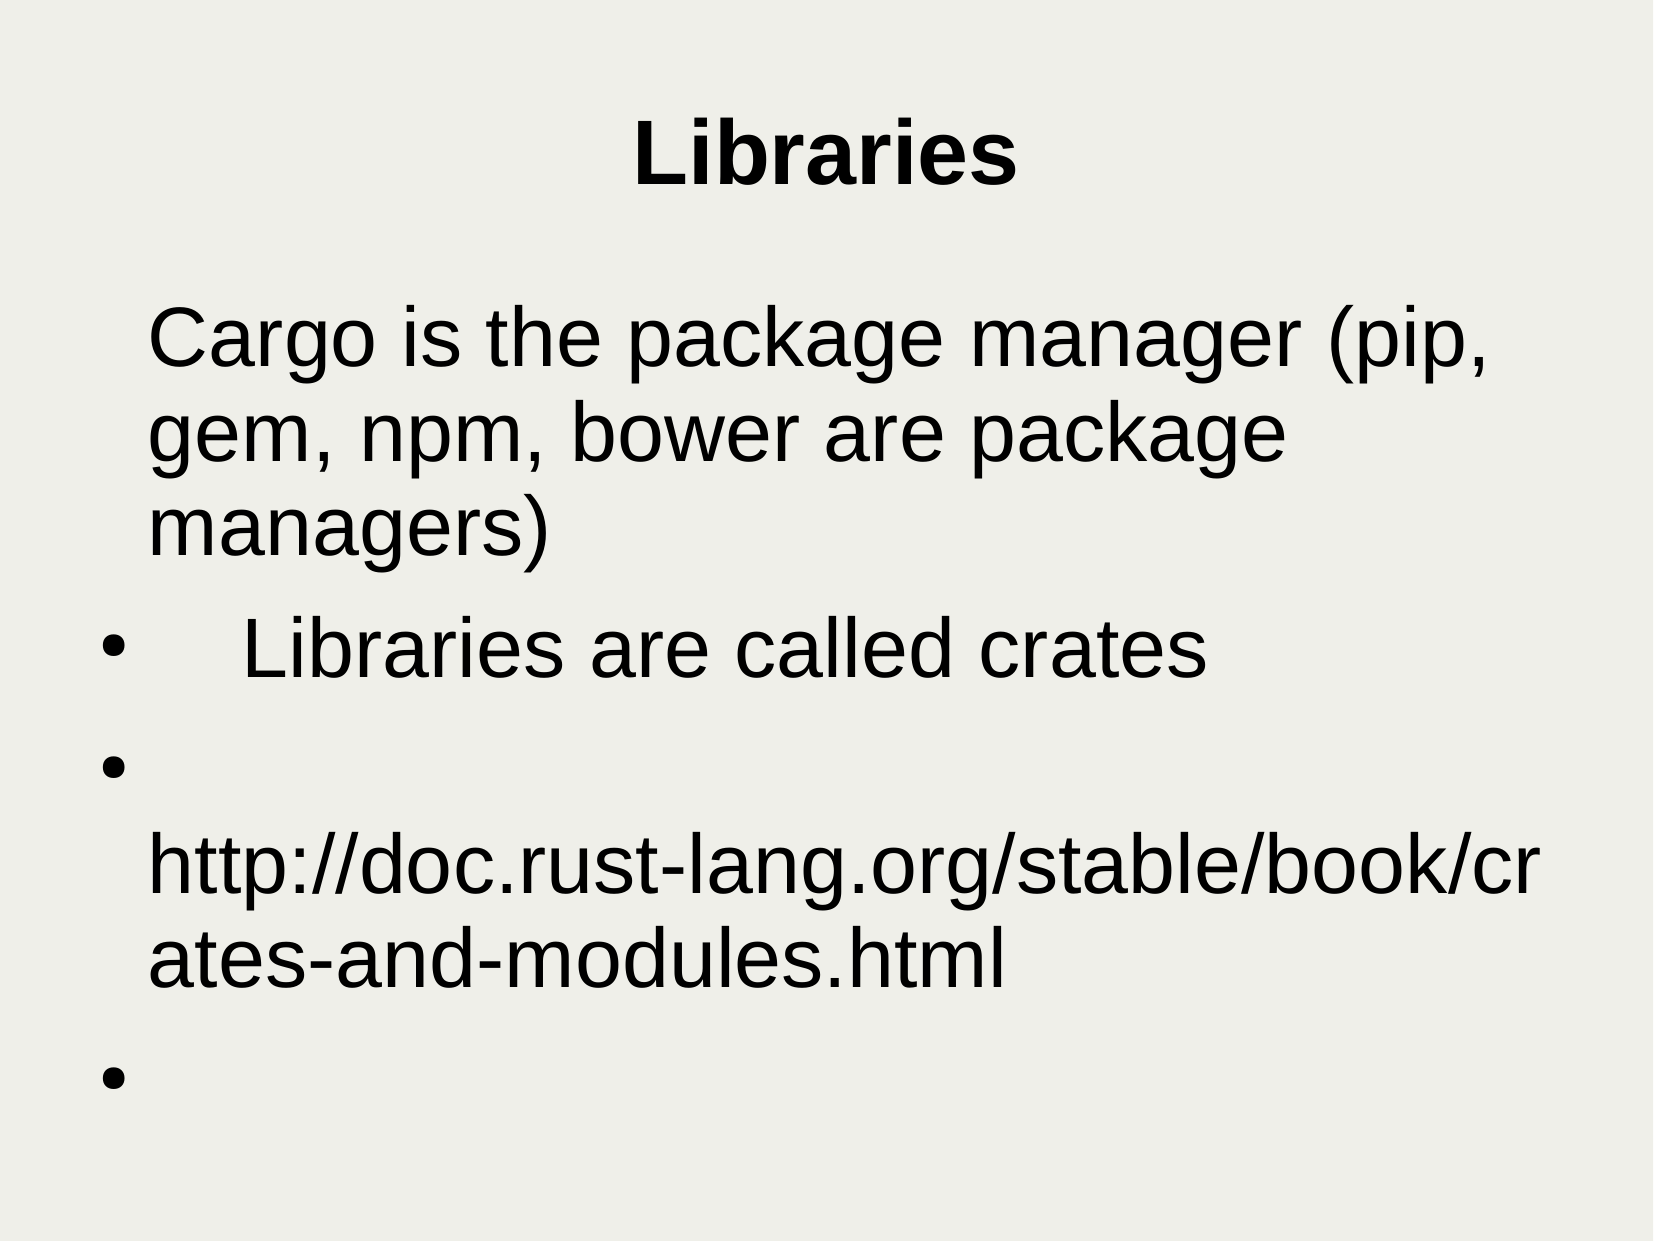

# Libraries
Cargo is the package manager (pip, gem, npm, bower are package managers)
 Libraries are called crates
 http://doc.rust-lang.org/stable/book/crates-and-modules.html